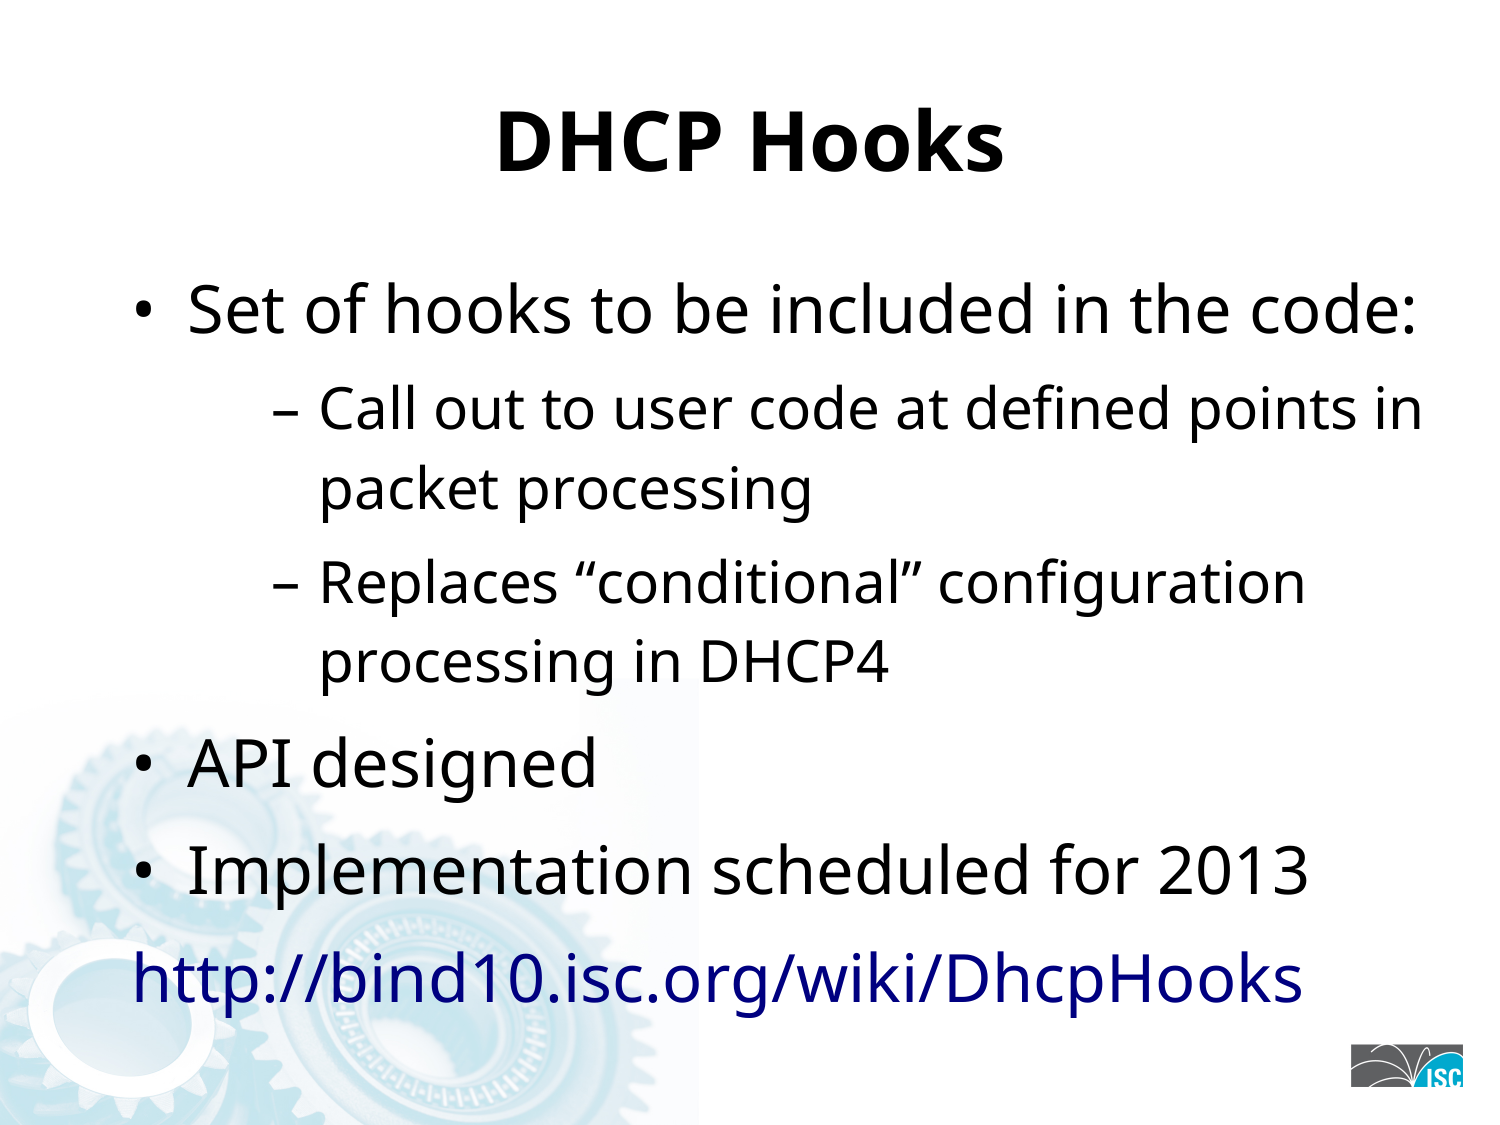

# DHCP Hooks
Set of hooks to be included in the code:
Call out to user code at defined points in packet processing
Replaces “conditional” configuration processing in DHCP4
API designed
Implementation scheduled for 2013
http://bind10.isc.org/wiki/DhcpHooks